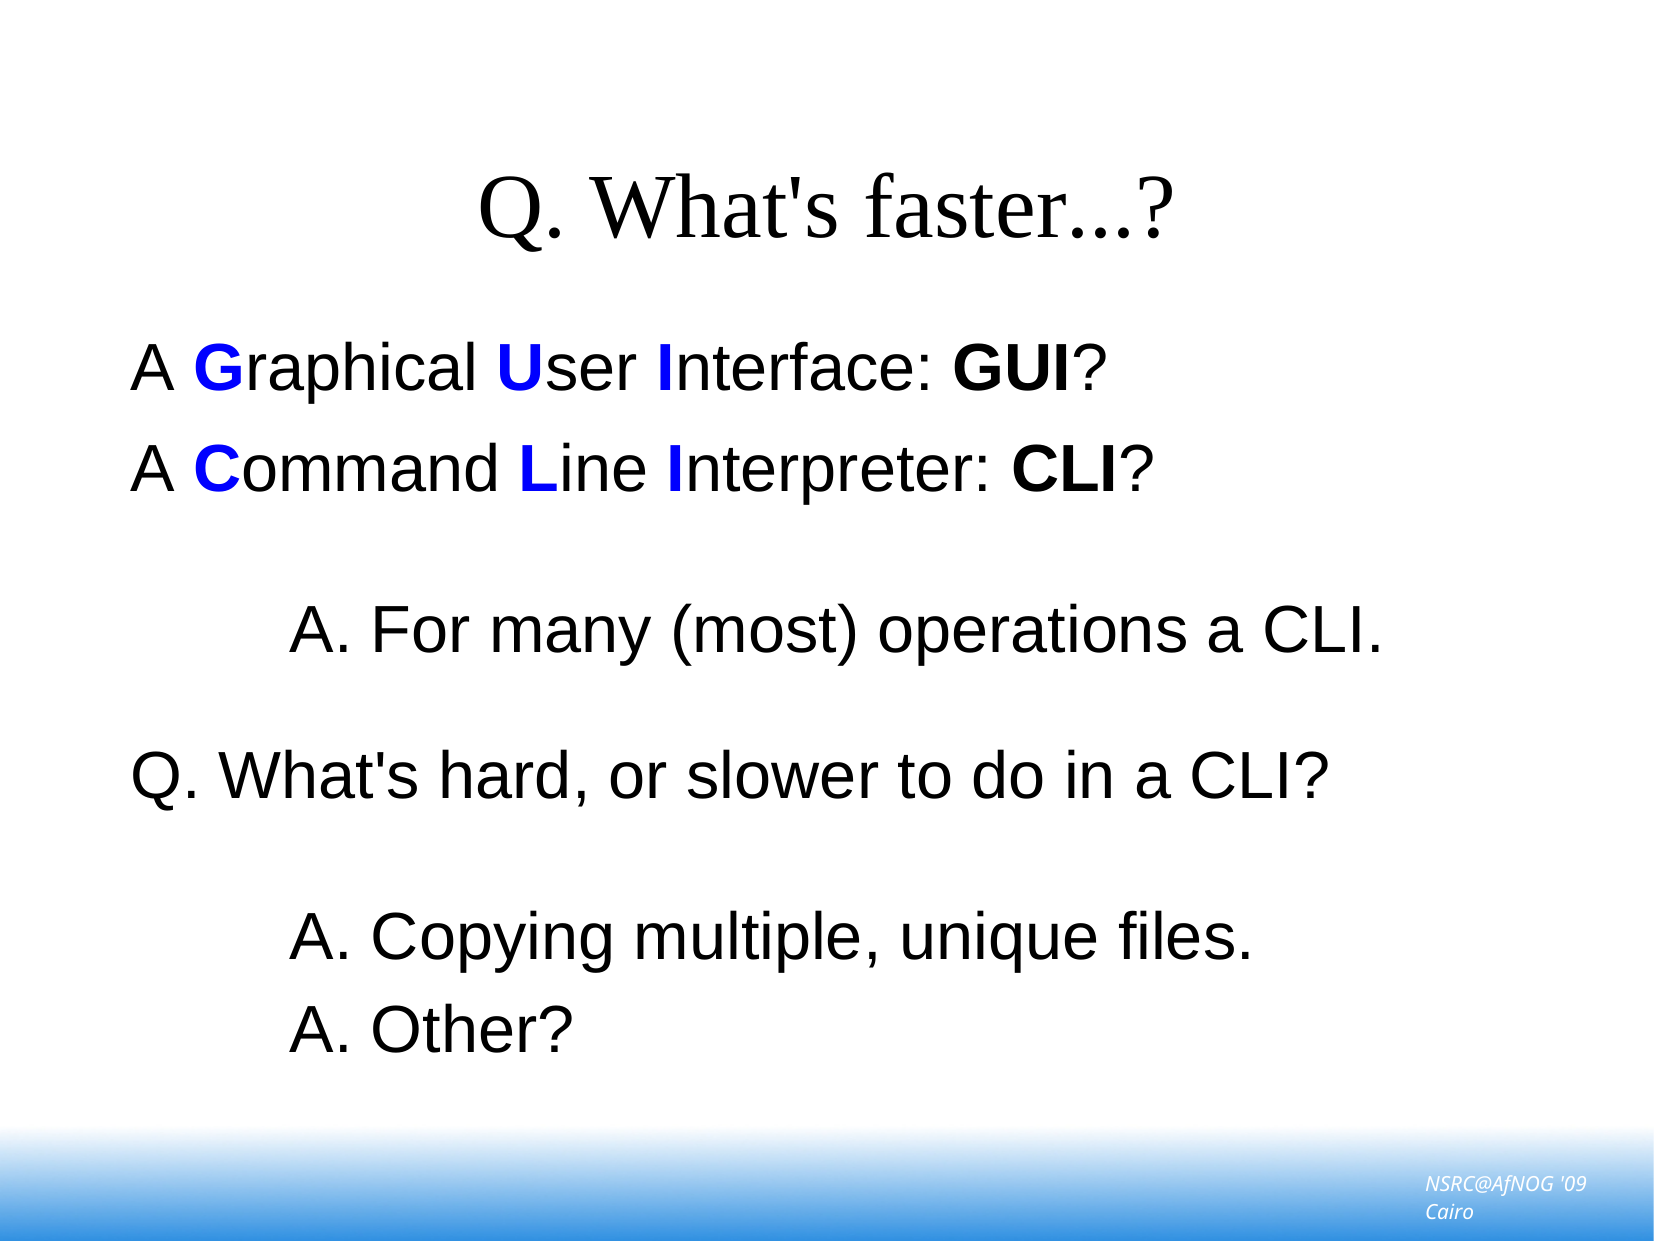

# Q. What's faster...?
A Graphical User Interface: GUI?
A Command Line Interpreter: CLI?
A. For many (most) operations a CLI.
Q. What's hard, or slower to do in a CLI?
A. Copying multiple, unique files.
A. Other?